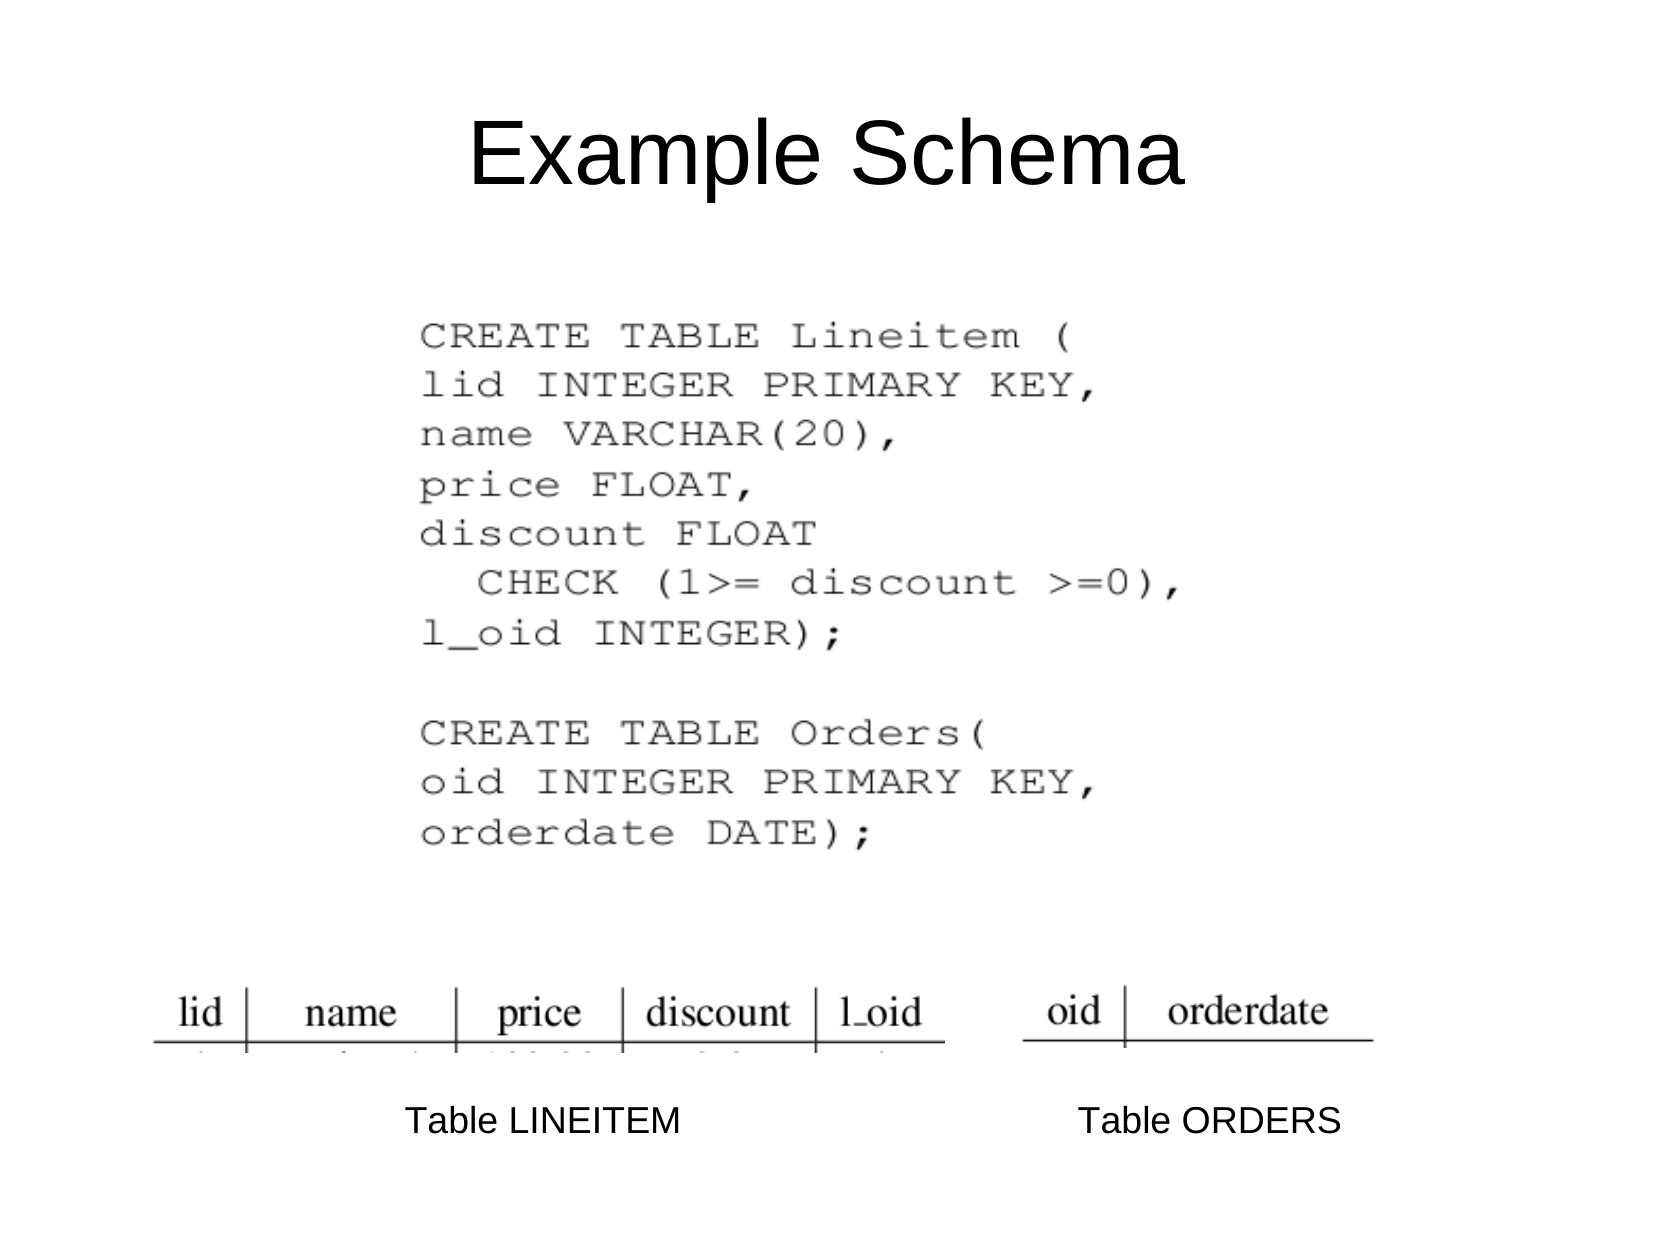

# Example Schema
Table LINEITEM
Table ORDERS